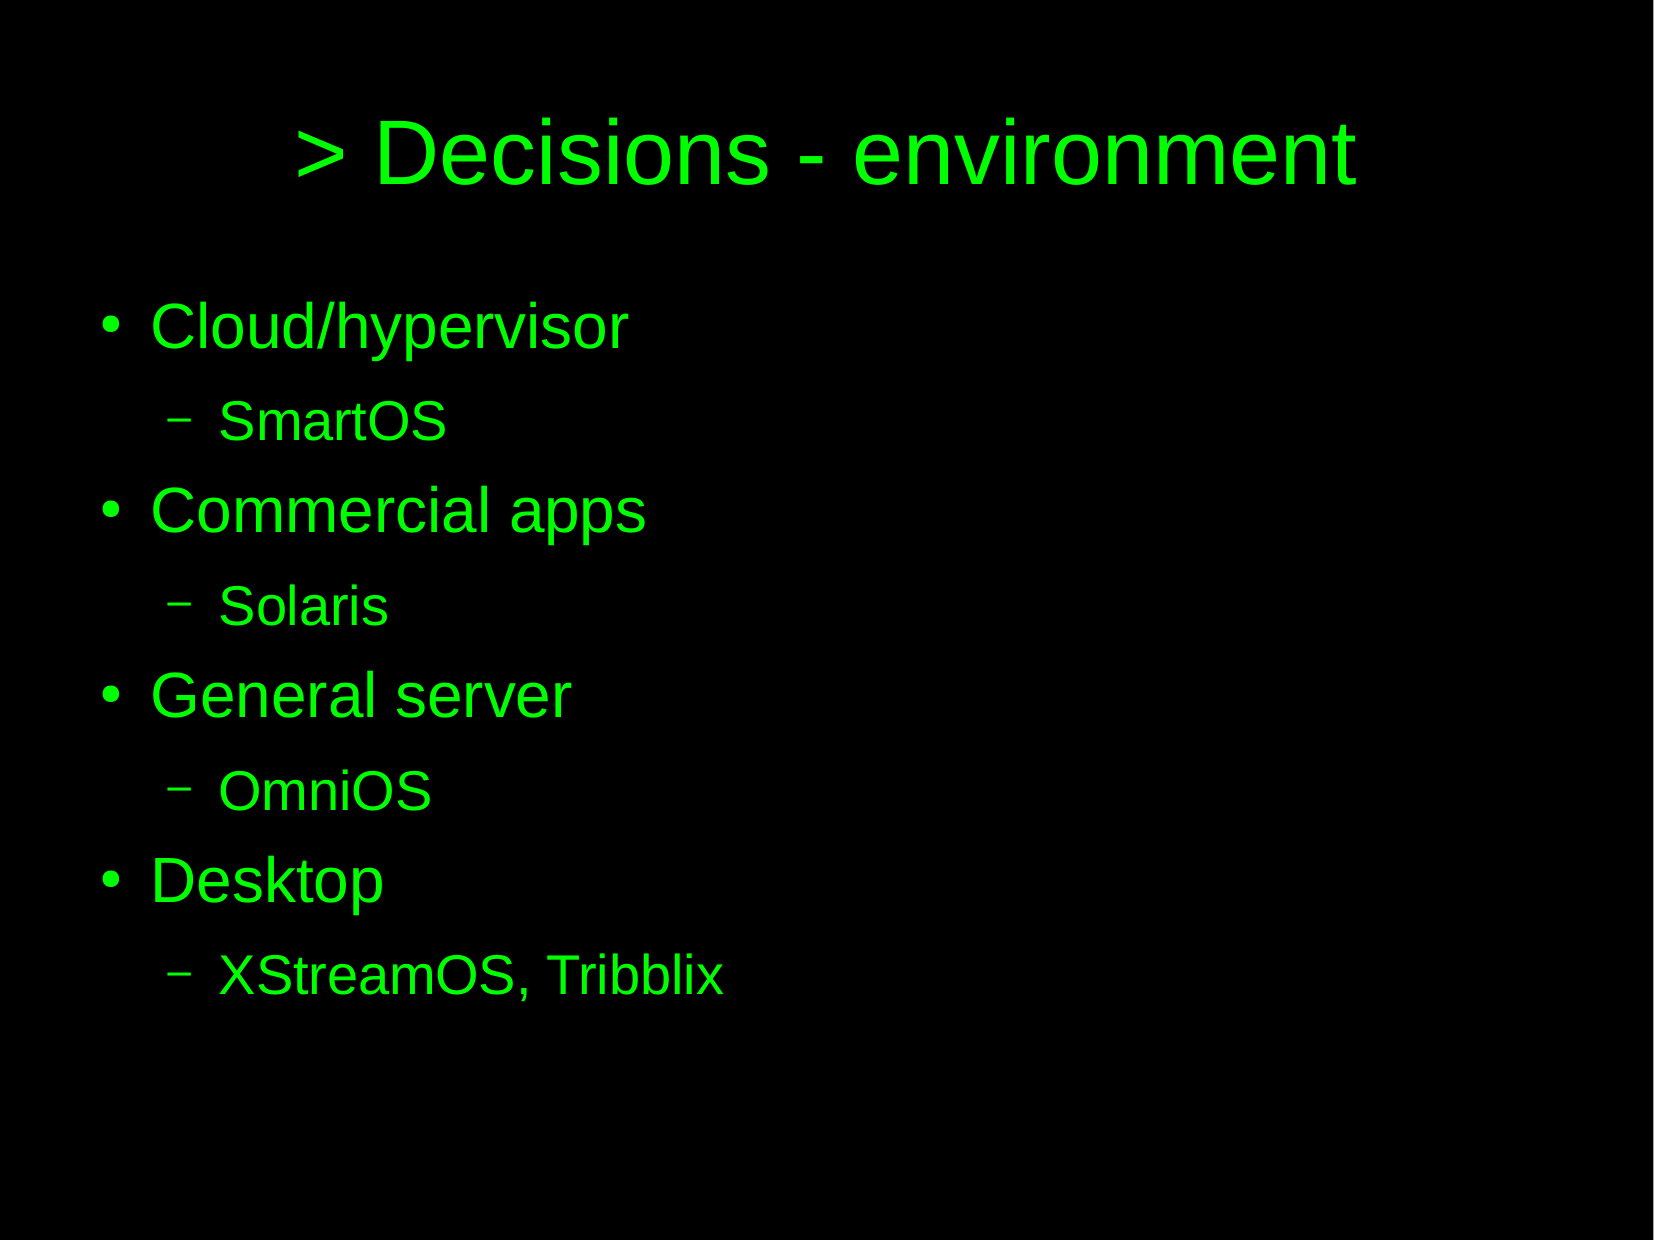

# > Decisions - environment
Cloud/hypervisor
SmartOS
Commercial apps
Solaris
General server
OmniOS
Desktop
XStreamOS, Tribblix